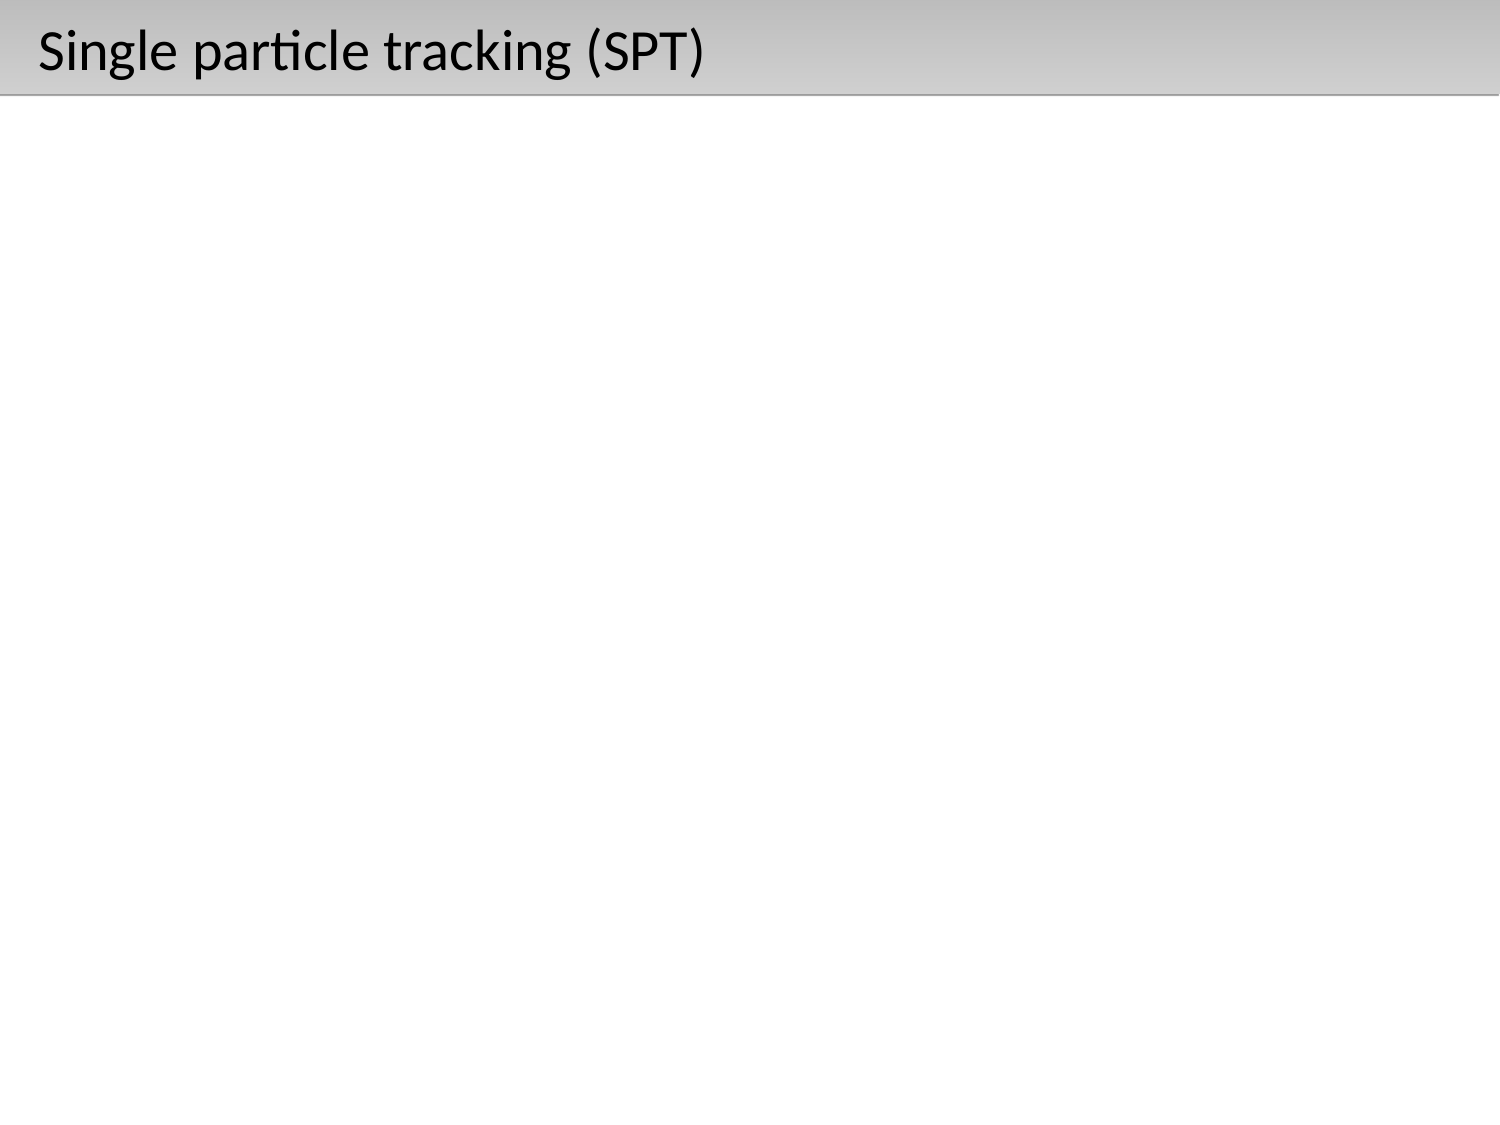

# Single particle tracking (SPT)
Single particle tracking (SPT) is a powerful method for studying the movement of individual or small groups of proteins or lipids in the plasma membrane of live cells or in model membranes.
Labeling strategies
Secondary antibody fluorophores as Cy3, Alecxa etc..
antibody-coated sub-micron colloidal gold particles
antibody-coated sub-micron colloidal quantum dots
Florescent proteins
latex beads
The time resolution of SPT depends on the frame rate of the camera being used. Video cameras using the NTSC standard have a sampling frequency of 30 frames/s, while those using the PAL standard have a frame rate of 25 Hz. However, SPT has been performed with specialized video cameras that have time resolution of 25 μ